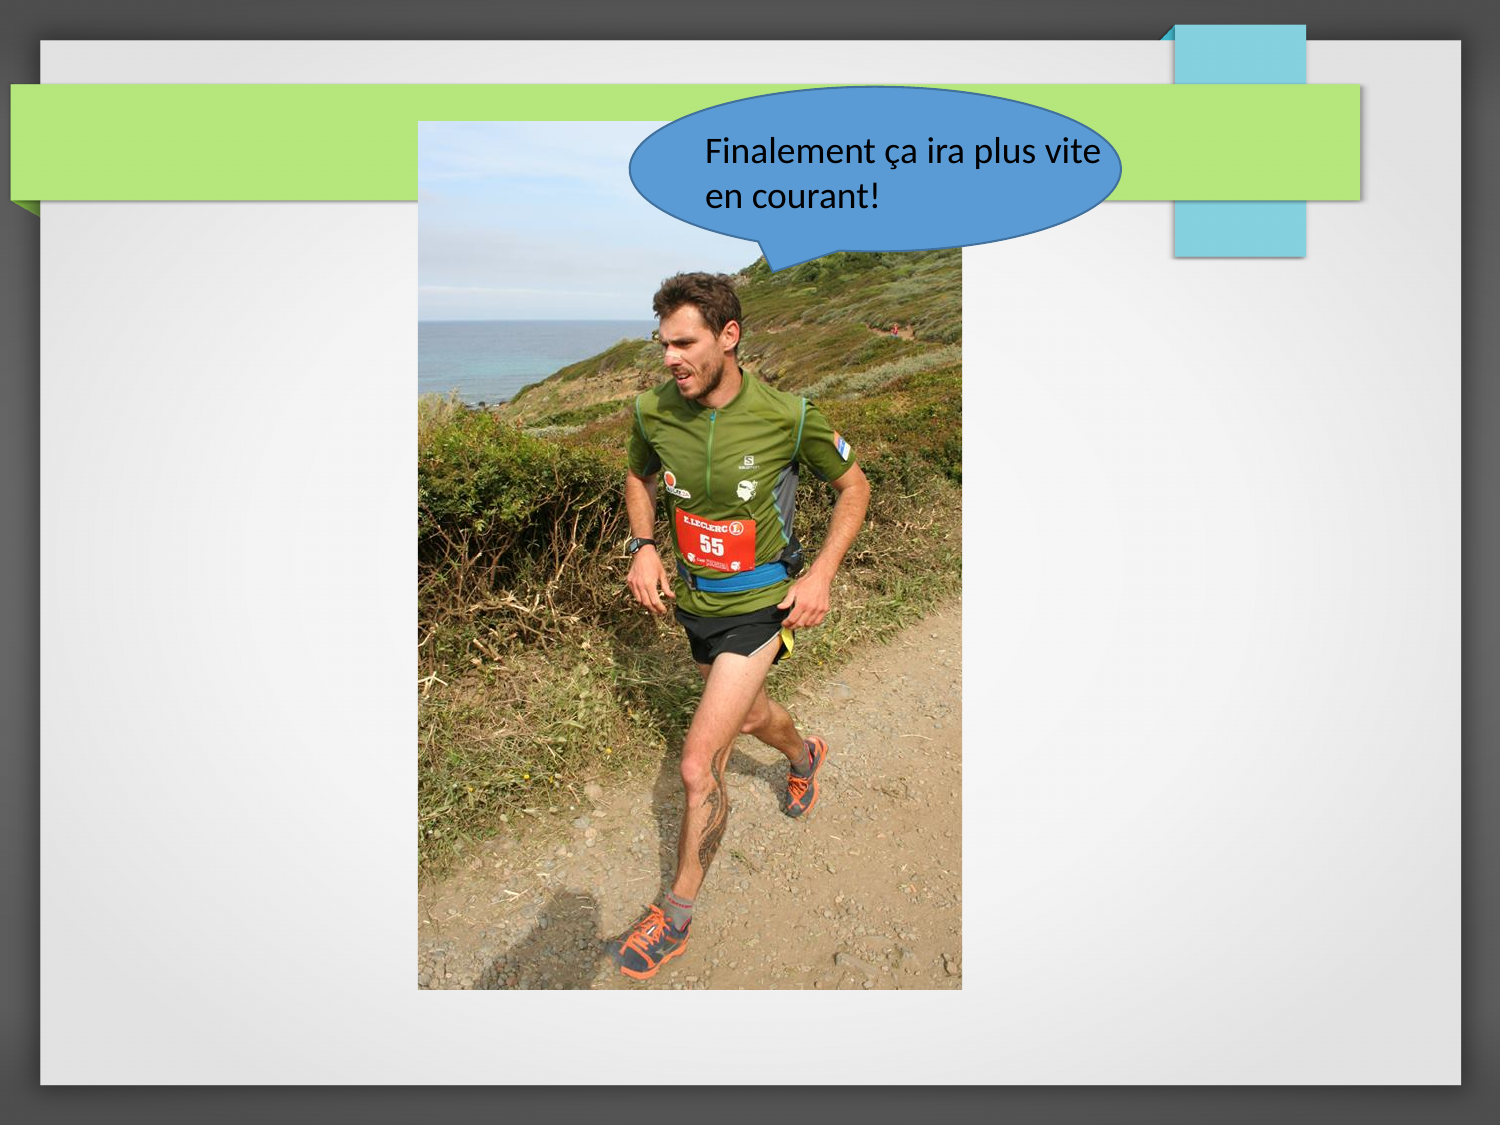

Finalement ça ira plus vite en courant!
Encore 30 km!